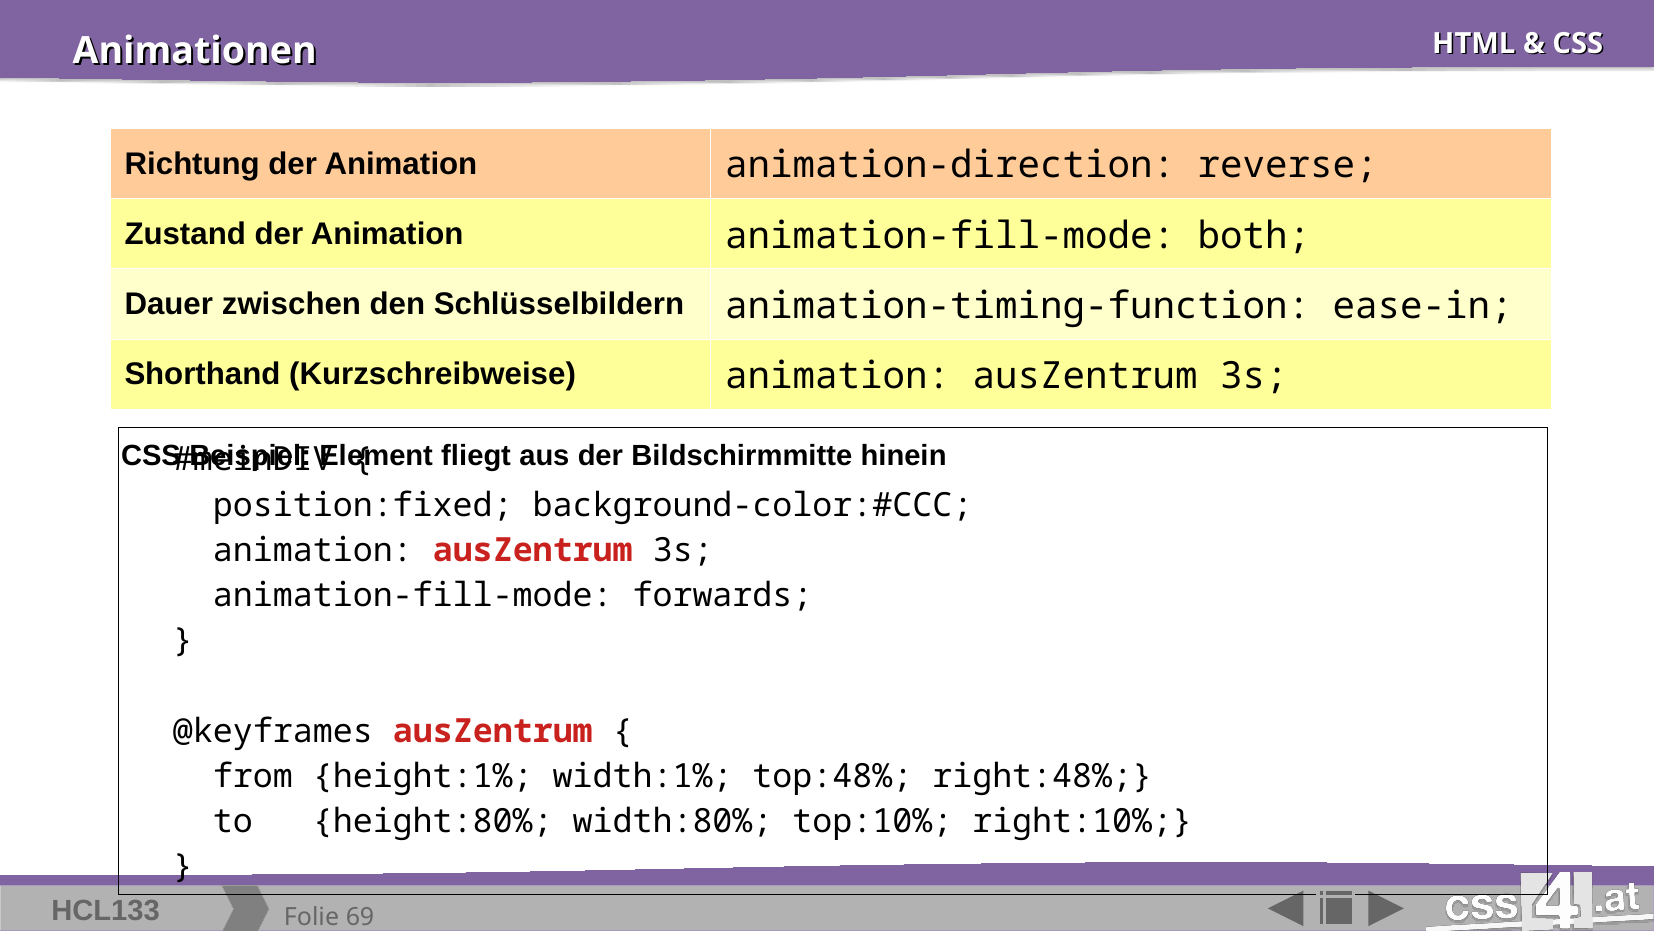

HTML & CSS
Animationen
| Richtung der Animation | animation-direction: reverse; |
| --- | --- |
| Zustand der Animation | animation-fill-mode: both; |
| Dauer zwischen den Schlüsselbildern | animation-timing-function: ease-in; |
| Shorthand (Kurzschreibweise) | animation: ausZentrum 3s; |
 #meinDIV {
 position:fixed; background-color:#CCC;
 animation: ausZentrum 3s;
 animation-fill-mode: forwards;
 }
 @keyframes ausZentrum {
 from {height:1%; width:1%; top:48%; right:48%;}
 to {height:80%; width:80%; top:10%; right:10%;}
 }
CSS Beispiel: Element fliegt aus der Bildschirmmitte hinein
HCL133
Folie